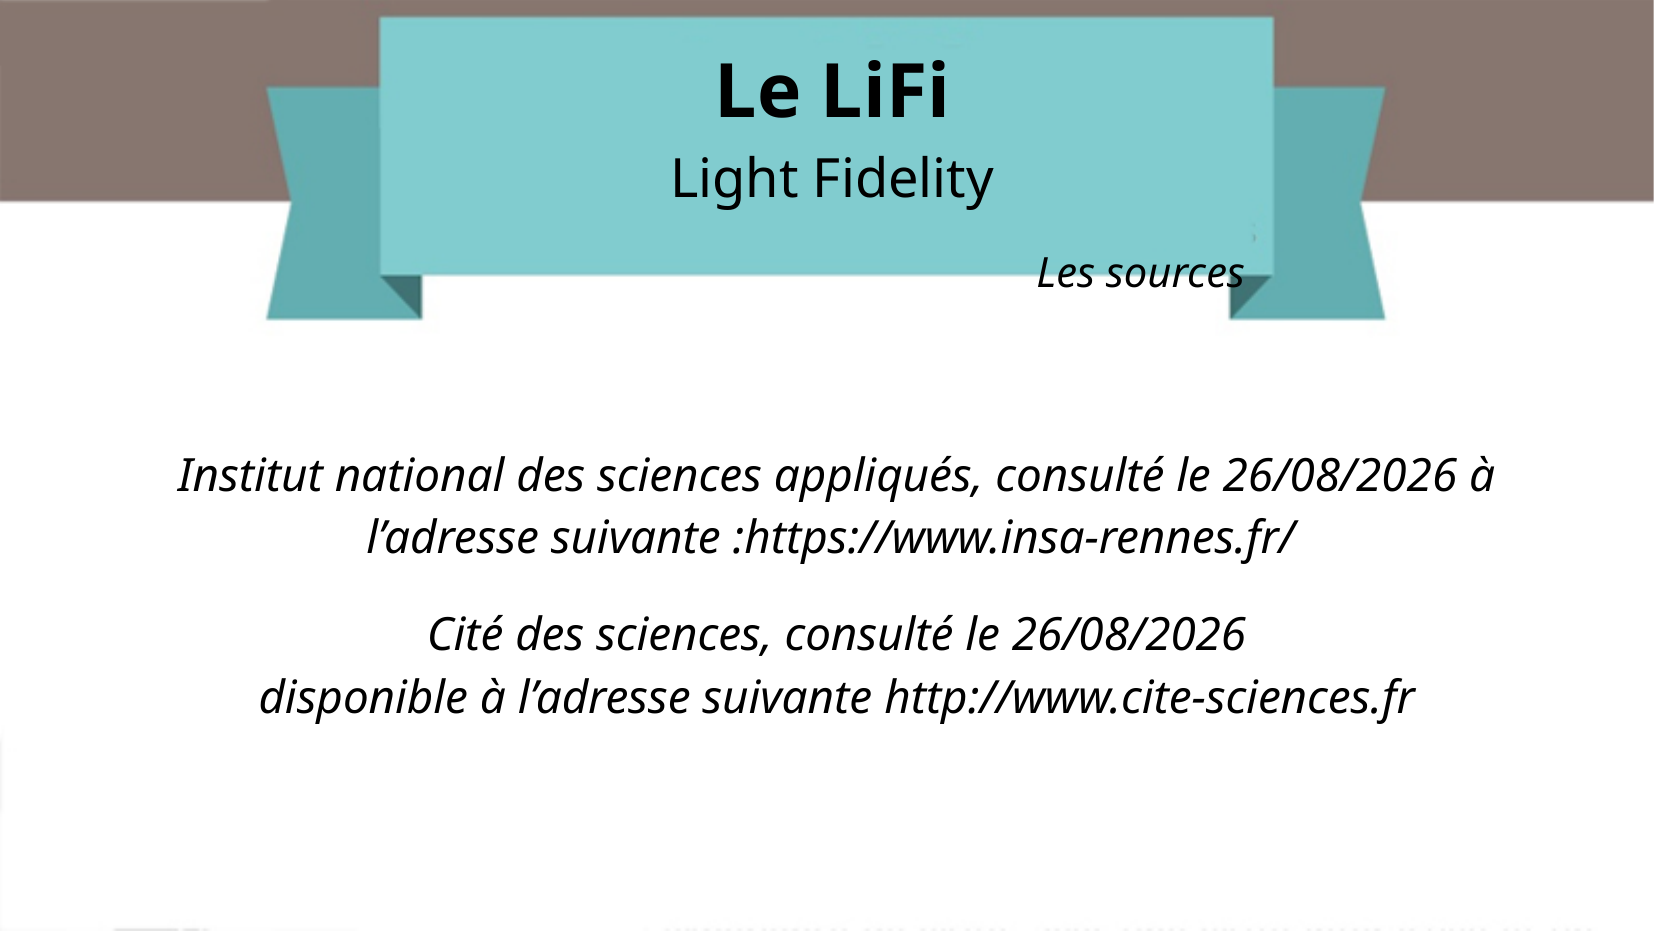

Le LiFi
Light Fidelity
Les sources
Institut national des sciences appliqués, consulté le 26/08/2026 à l’adresse suivante :https://www.insa-rennes.fr/
Cité des sciences, consulté le 26/08/2026
disponible à l’adresse suivante http://www.cite-sciences.fr